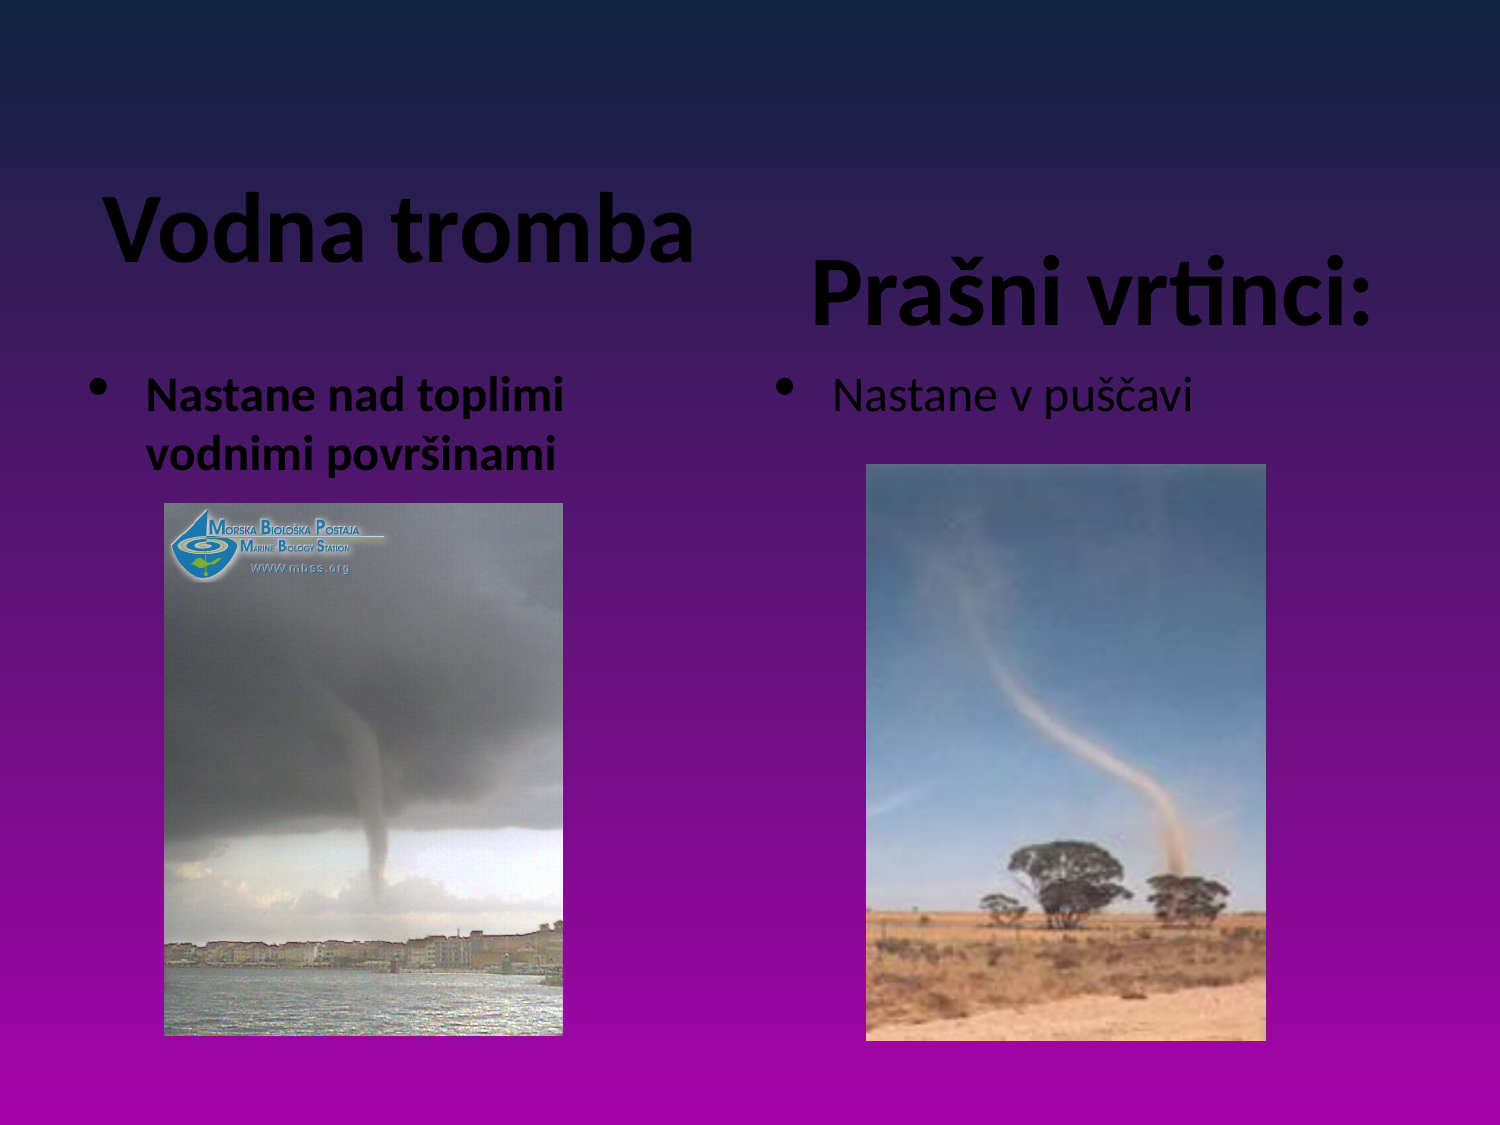

Prašni vrtinci:
Vodna tromba
Nastane nad toplimi vodnimi površinami
Nastane v puščavi